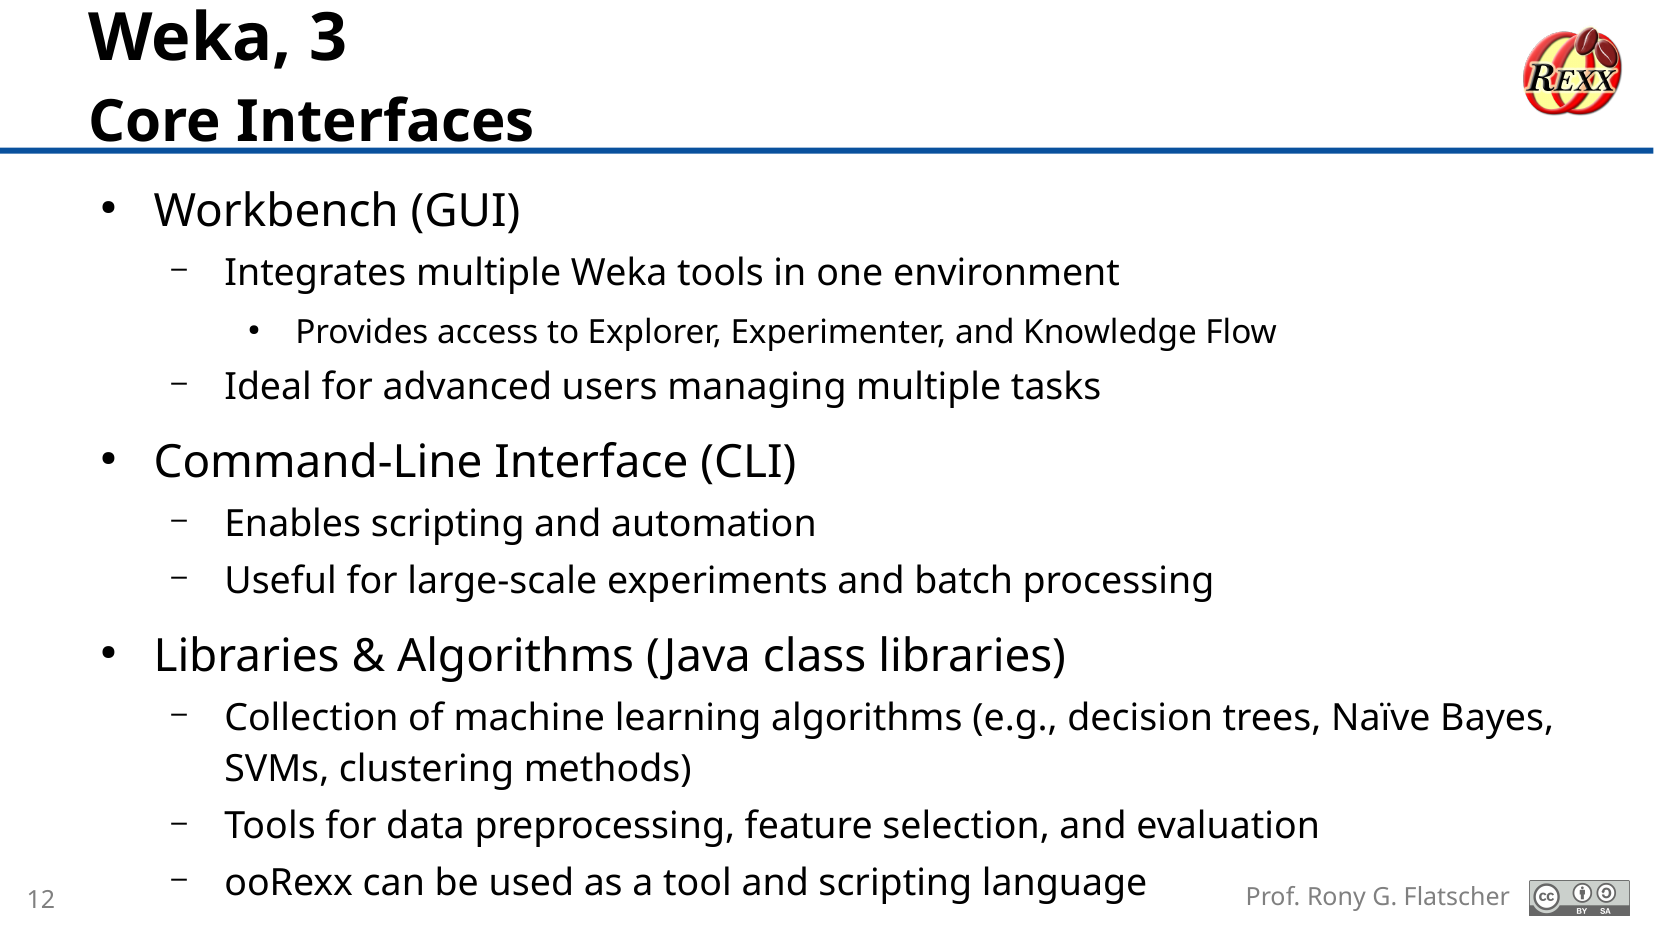

# Weka, 3 Core Interfaces
Workbench (GUI)
Integrates multiple Weka tools in one environment
Provides access to Explorer, Experimenter, and Knowledge Flow
Ideal for advanced users managing multiple tasks
Command-Line Interface (CLI)
Enables scripting and automation
Useful for large-scale experiments and batch processing
Libraries & Algorithms (Java class libraries)
Collection of machine learning algorithms (e.g., decision trees, Naïve Bayes, SVMs, clustering methods)
Tools for data preprocessing, feature selection, and evaluation
ooRexx can be used as a tool and scripting language